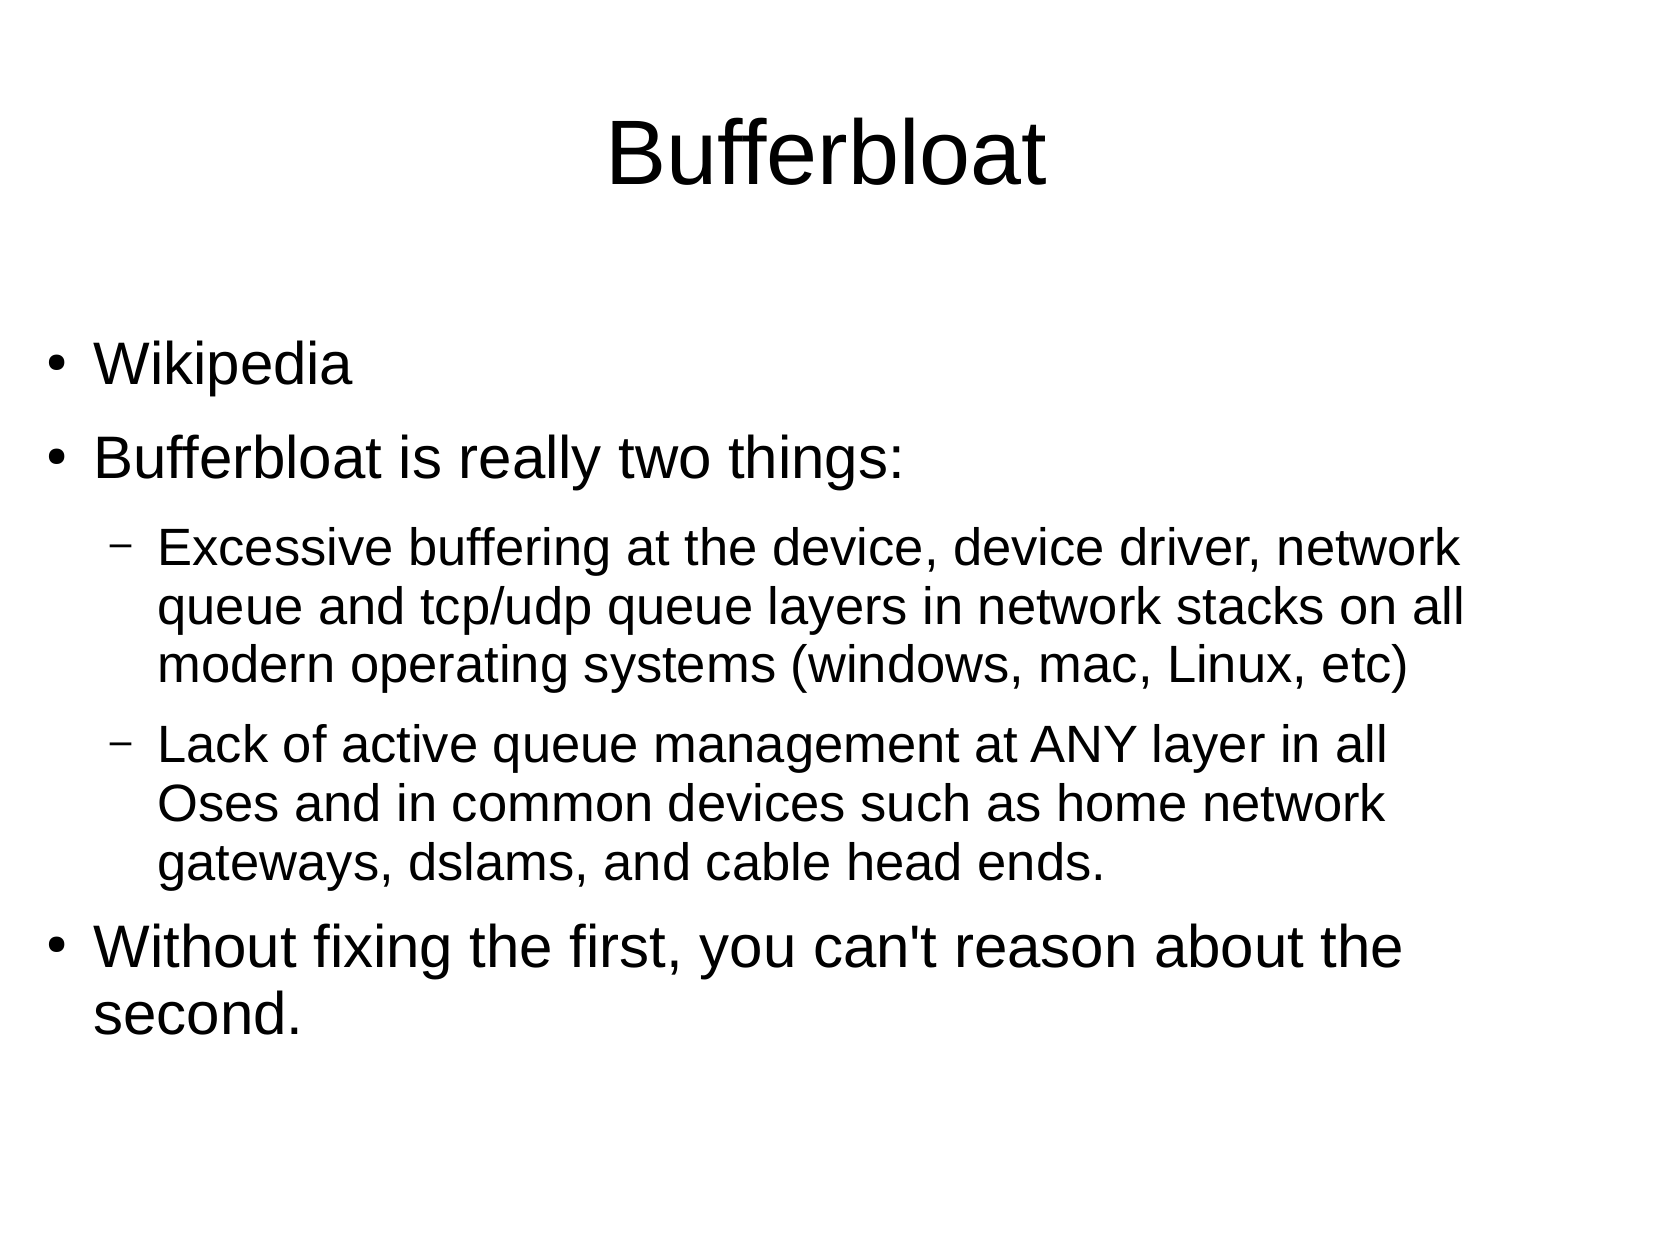

# Bufferbloat
Wikipedia
Bufferbloat is really two things:
Excessive buffering at the device, device driver, network queue and tcp/udp queue layers in network stacks on all modern operating systems (windows, mac, Linux, etc)
Lack of active queue management at ANY layer in all Oses and in common devices such as home network gateways, dslams, and cable head ends.
Without fixing the first, you can't reason about the second.